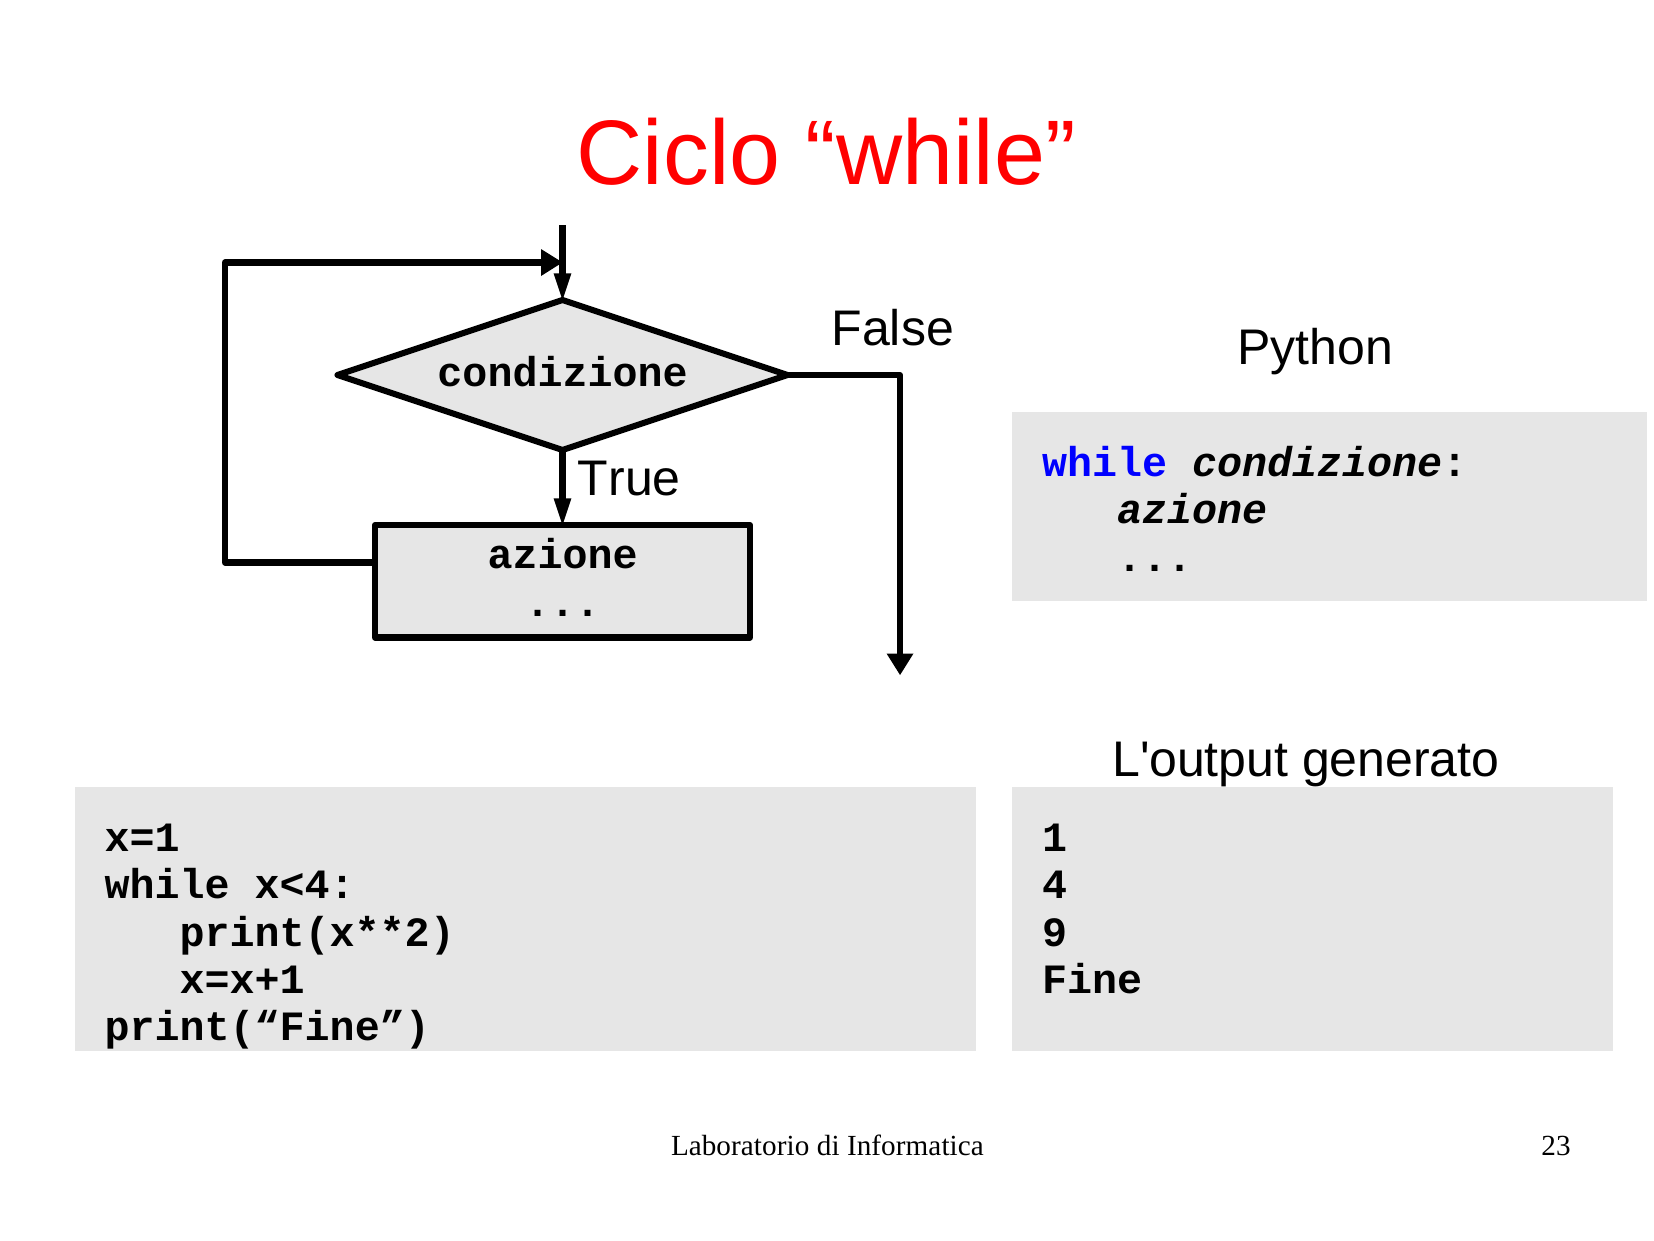

# Ciclo “while”
condizione
False
Python
while condizione:
	azione
	...
True
azione
...
L'output generato
x=1
while x<4:
	print(x**2)
	x=x+1
print(“Fine”)
1
4
9
Fine
Laboratorio di Informatica
23